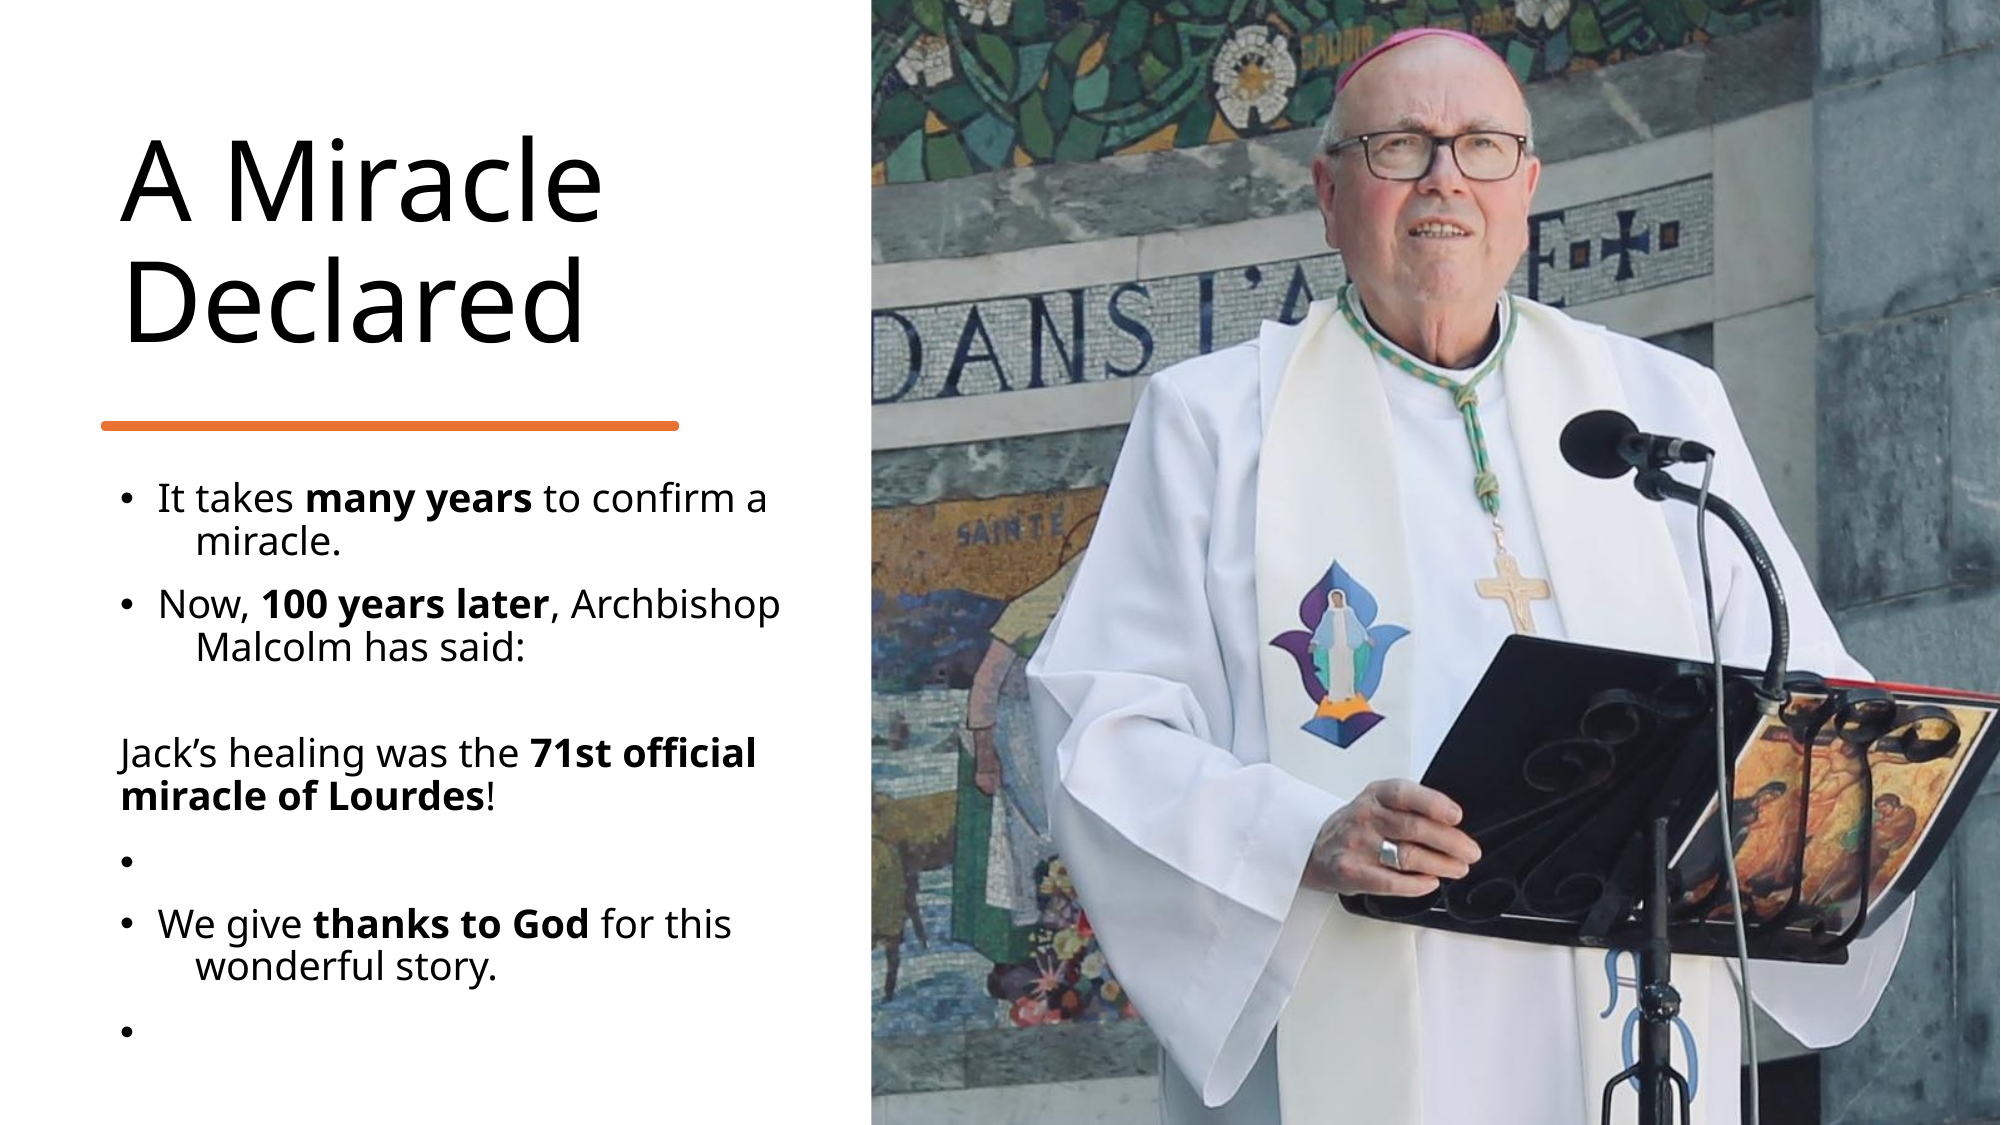

# A Miracle Declared
It takes many years to confirm a miracle.
Now, 100 years later, Archbishop Malcolm has said:
Jack’s healing was the 71st official miracle of Lourdes!
We give thanks to God for this wonderful story.